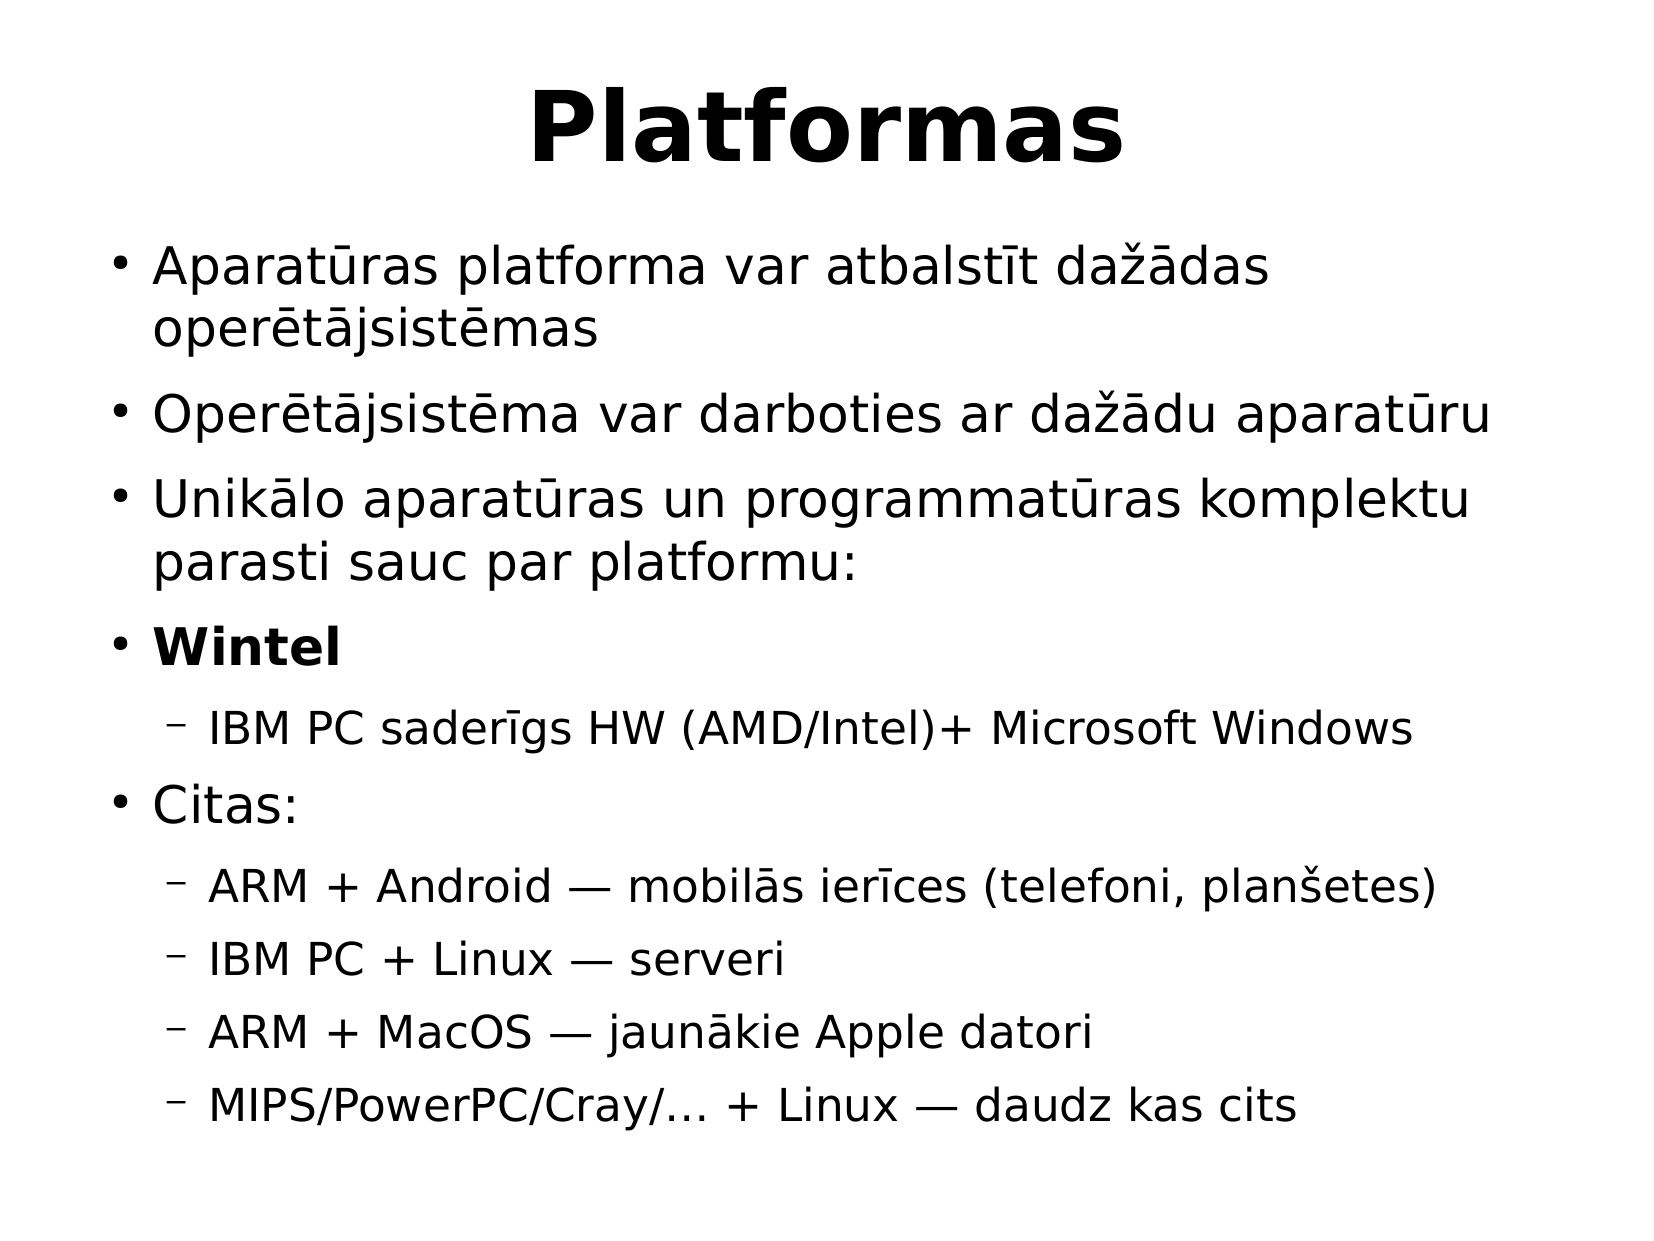

# Platformas
Aparatūras platforma var atbalstīt dažādas operētājsistēmas
Operētājsistēma var darboties ar dažādu aparatūru
Unikālo aparatūras un programmatūras komplektu parasti sauc par platformu:
Wintel
IBM PC saderīgs HW (AMD/Intel)+ Microsoft Windows
Citas:
ARM + Android — mobilās ierīces (telefoni, planšetes)
IBM PC + Linux — serveri
ARM + MacOS — jaunākie Apple datori
MIPS/PowerPC/Cray/… + Linux — daudz kas cits